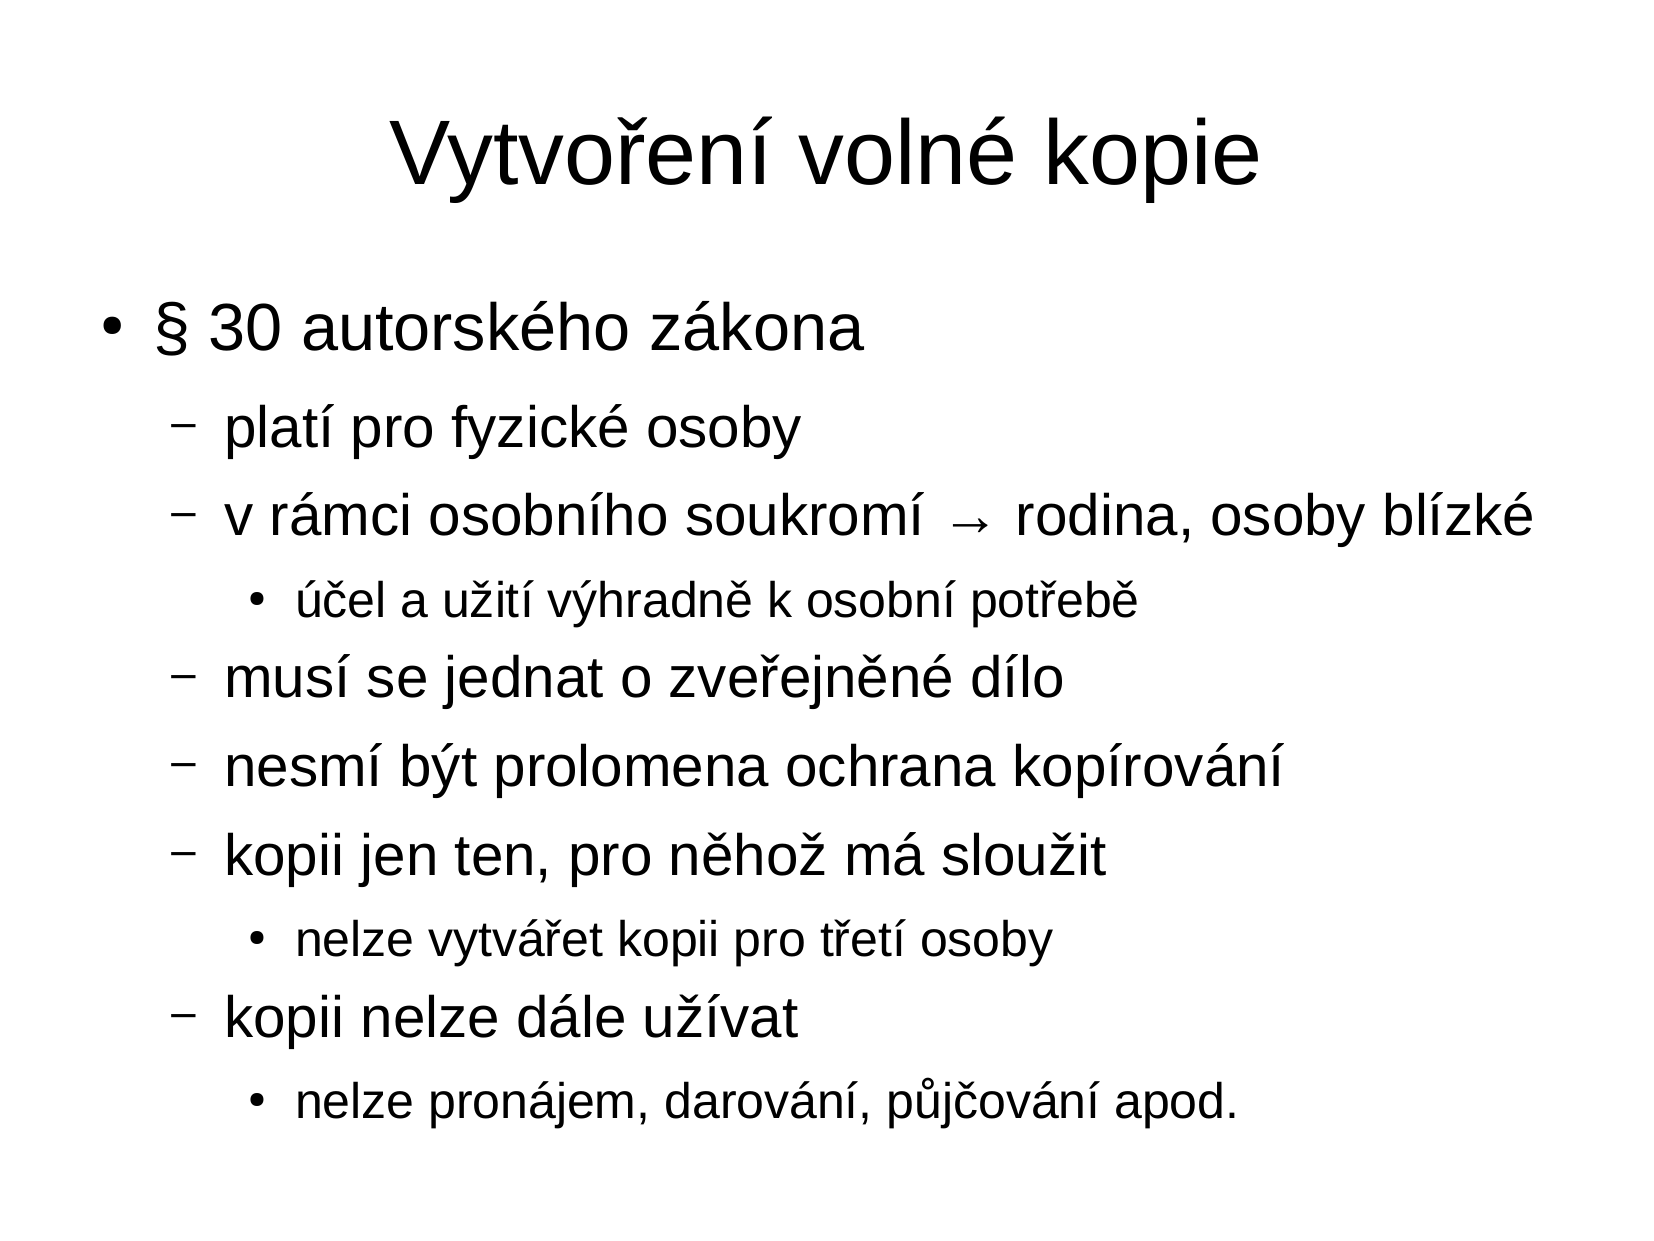

# Vytvoření volné kopie
§ 30 autorského zákona
platí pro fyzické osoby
v rámci osobního soukromí → rodina, osoby blízké
účel a užití výhradně k osobní potřebě
musí se jednat o zveřejněné dílo
nesmí být prolomena ochrana kopírování
kopii jen ten, pro něhož má sloužit
nelze vytvářet kopii pro třetí osoby
kopii nelze dále užívat
nelze pronájem, darování, půjčování apod.